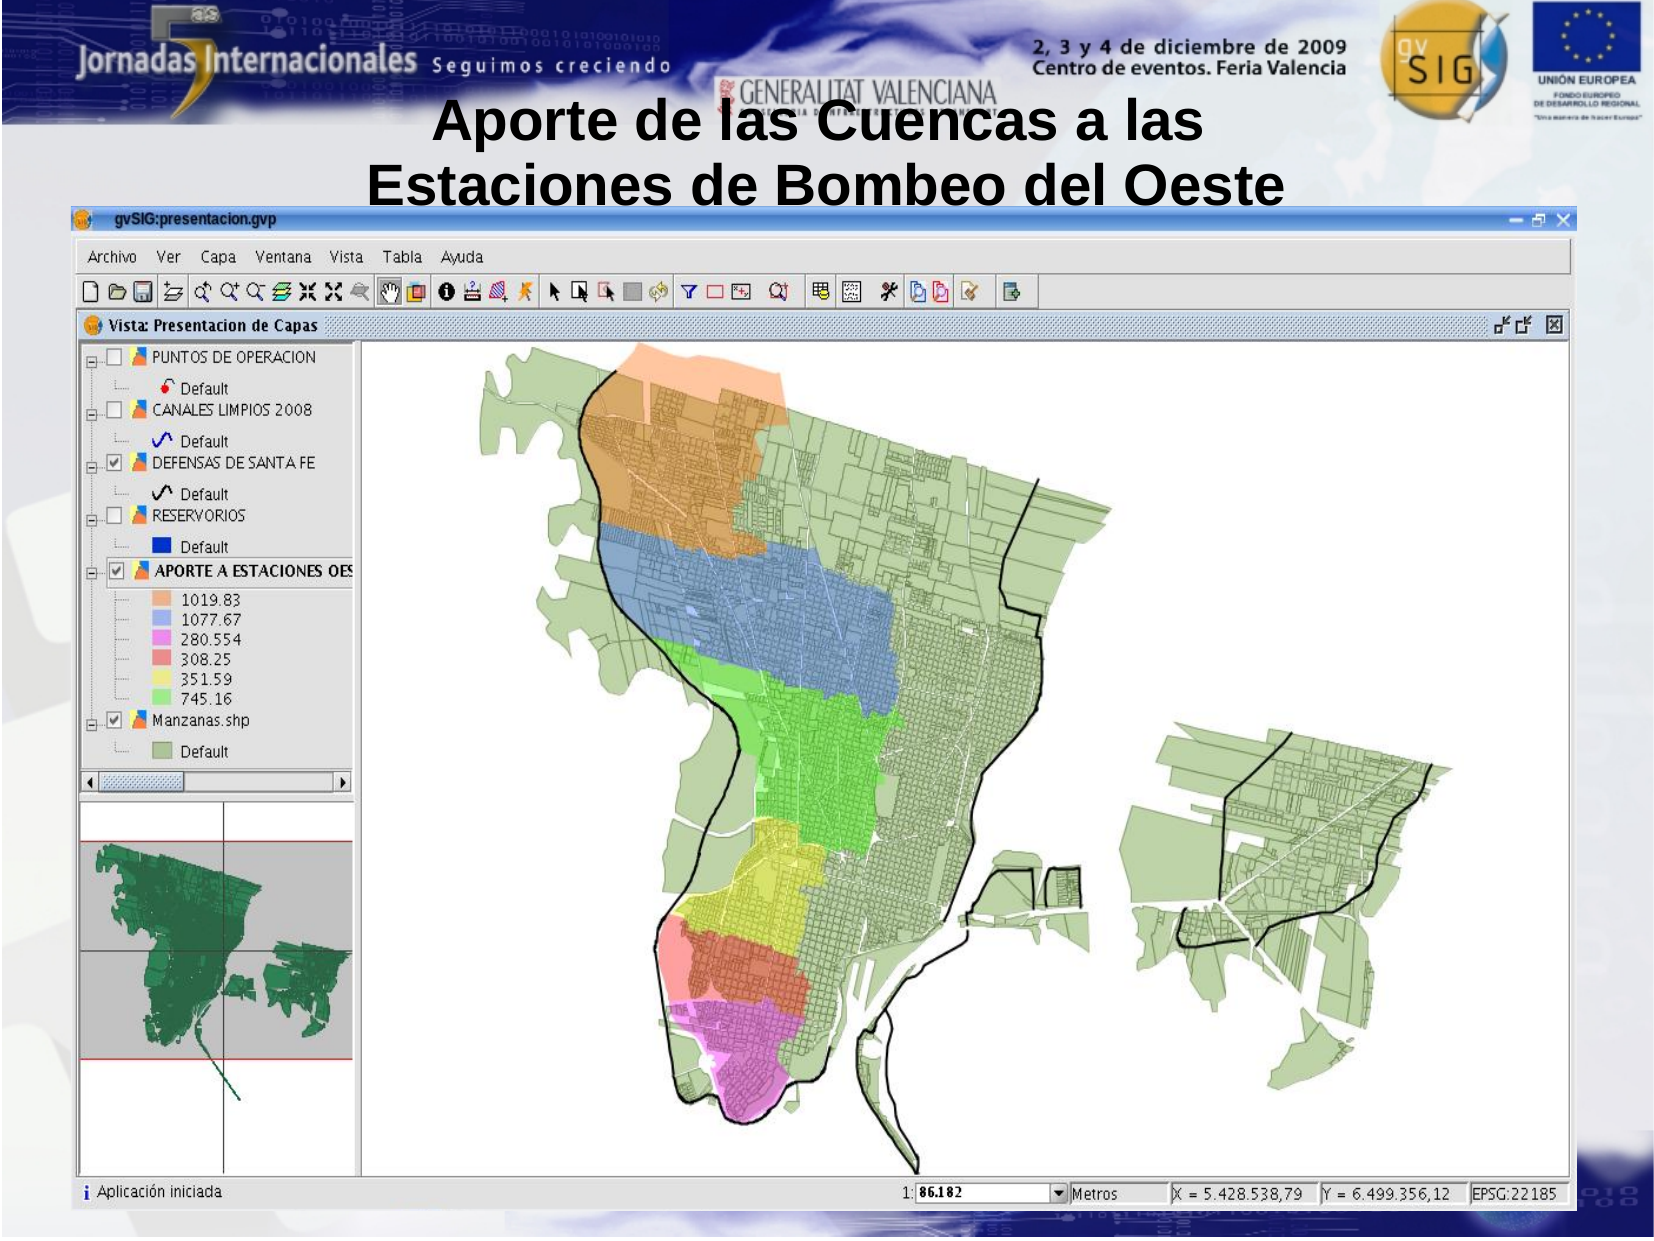

# Aporte de las Cuencas a las Estaciones de Bombeo del Oeste